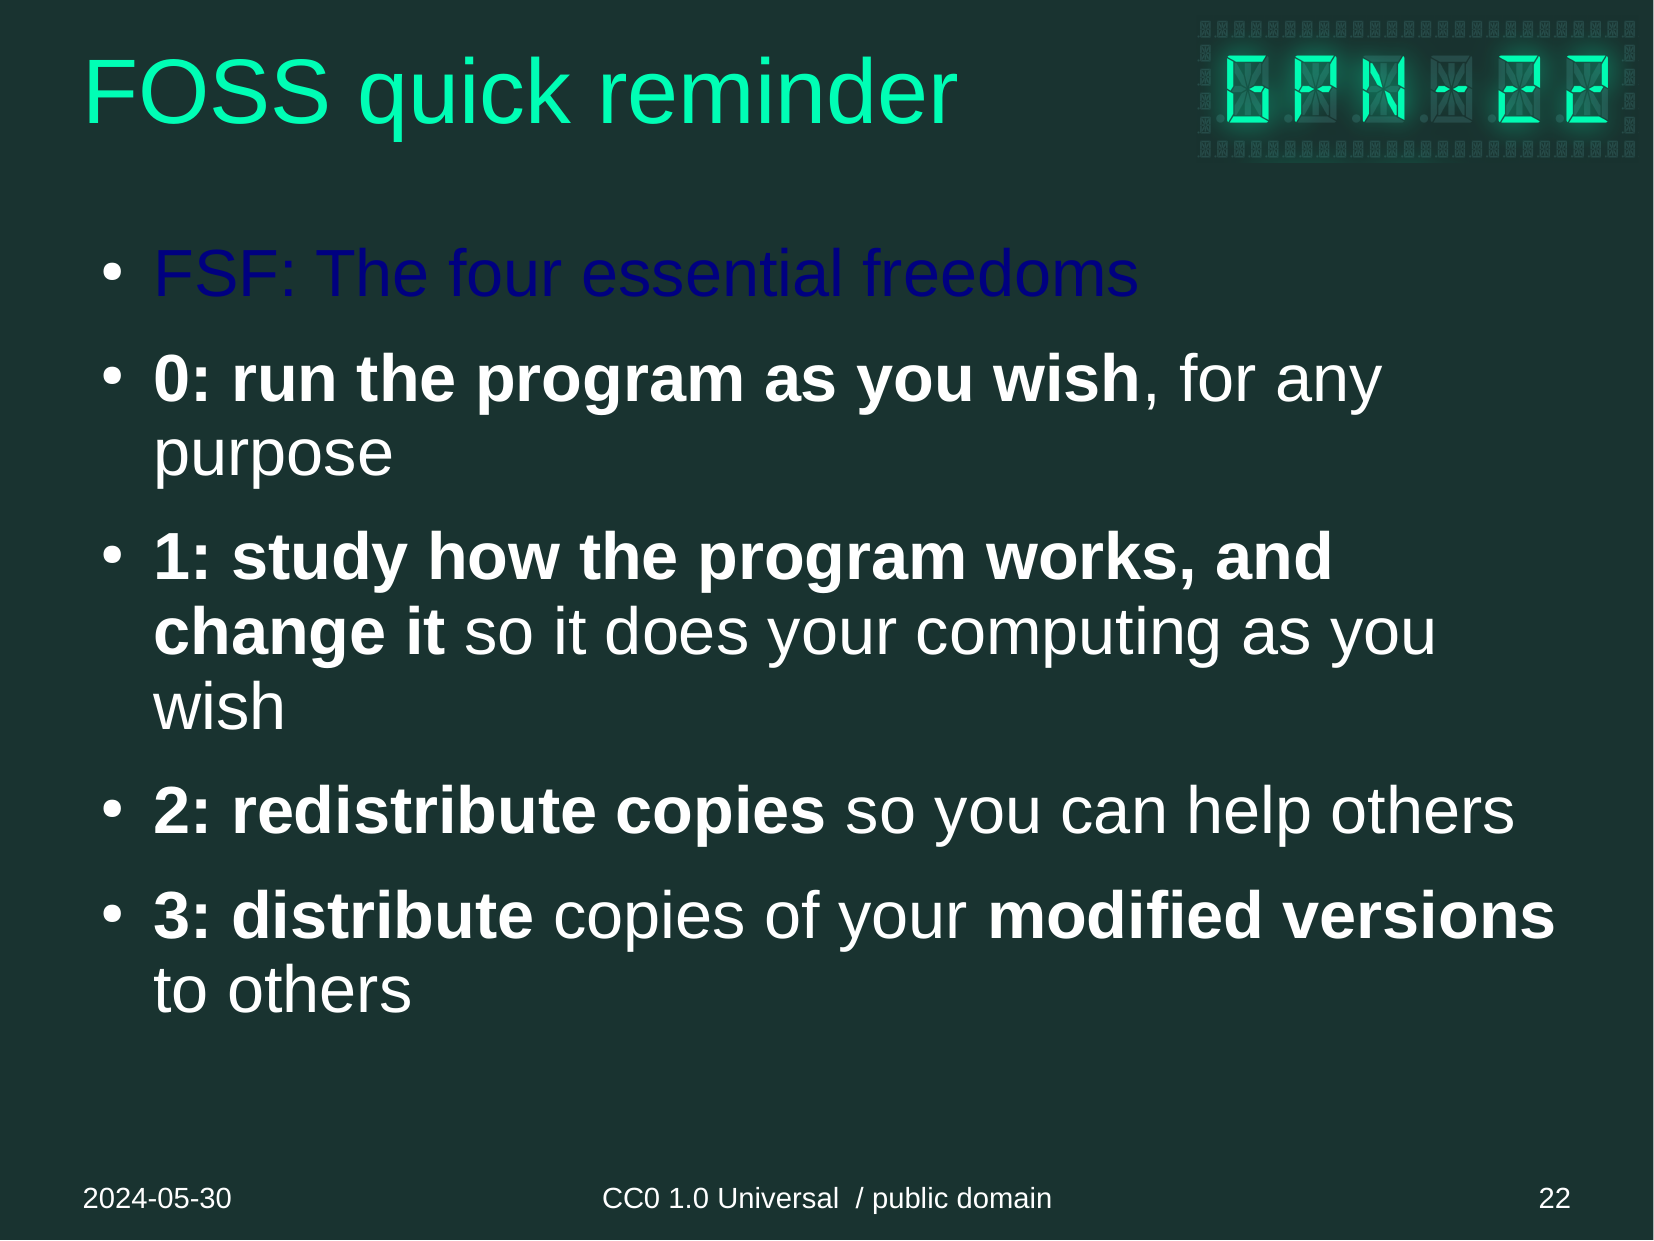

# FOSS quick reminder
FSF: The four essential freedoms
0: run the program as you wish, for any purpose
1: study how the program works, and change it so it does your computing as you wish
2: redistribute copies so you can help others
3: distribute copies of your modified versions to others